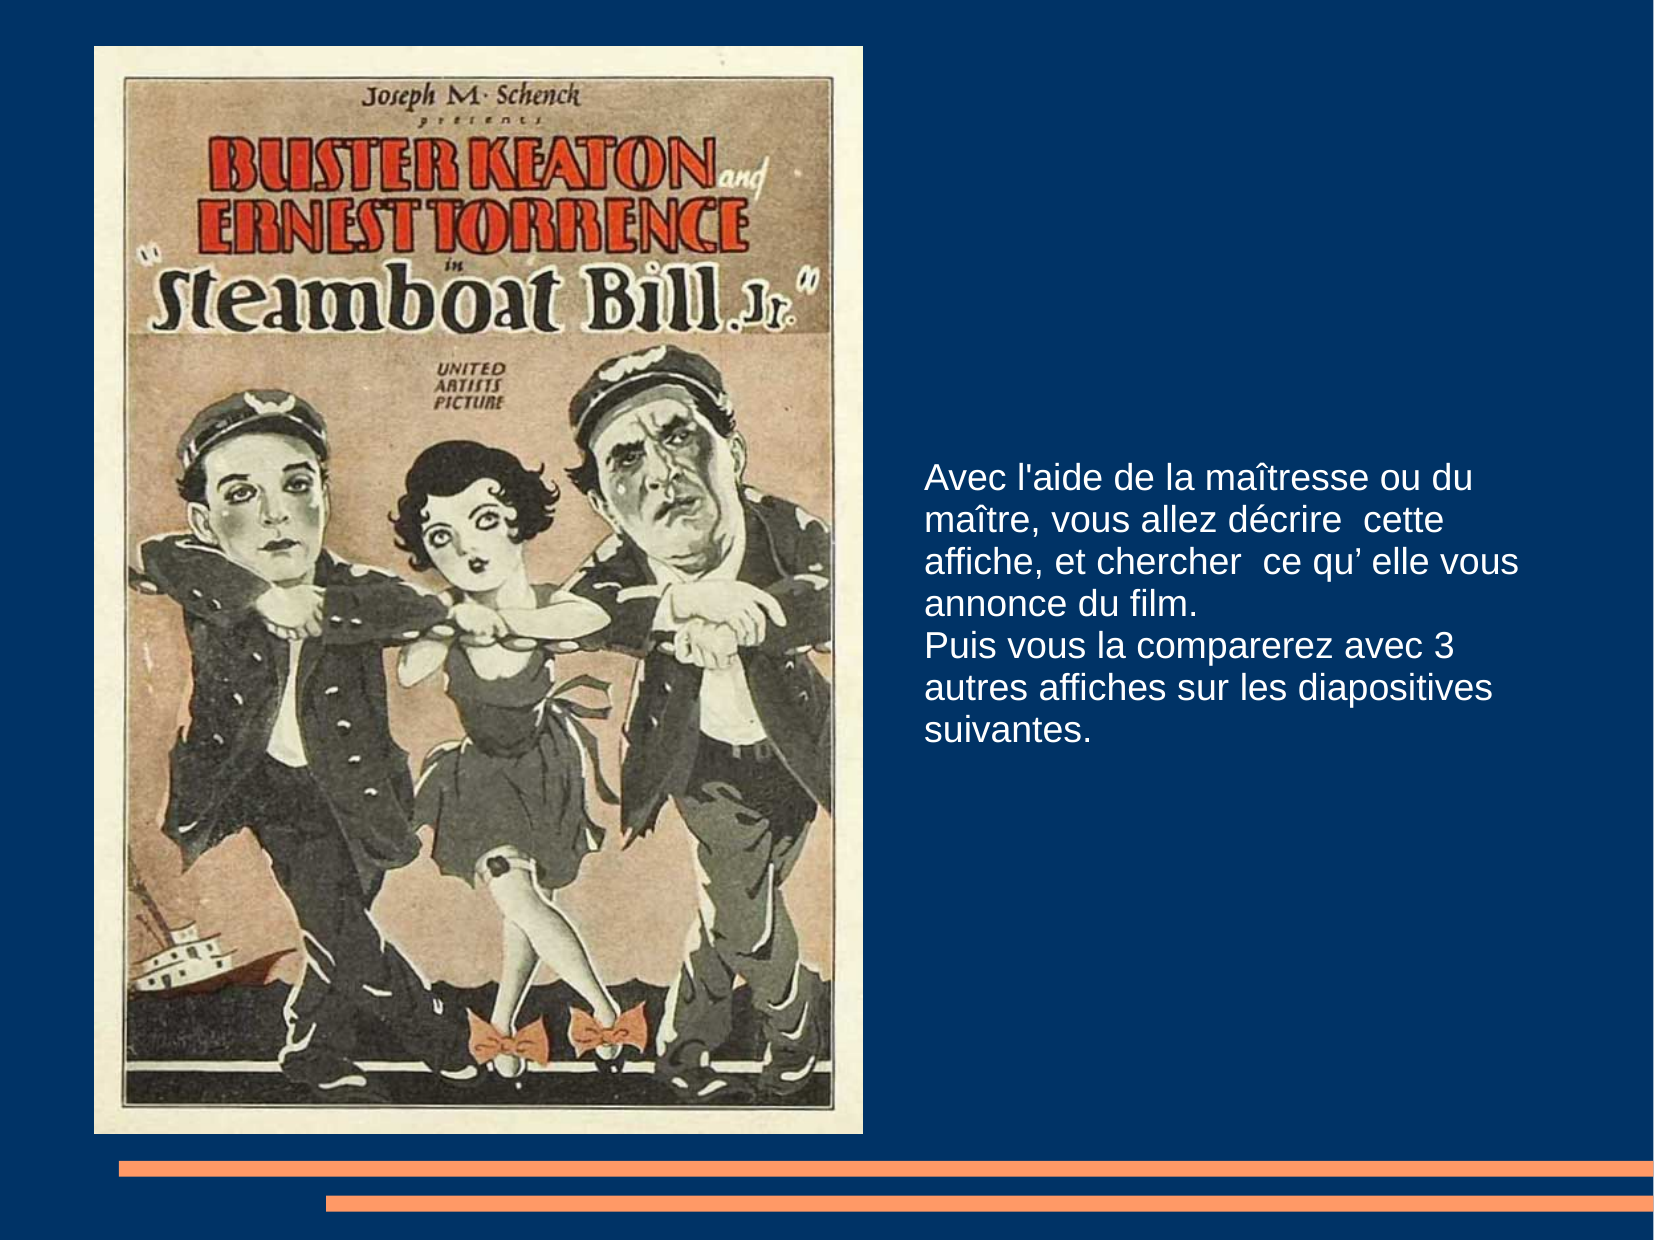

Avec l'aide de la maîtresse ou du maître, vous allez décrire cette affiche, et chercher ce qu’ elle vous annonce du film.
Puis vous la comparerez avec 3 autres affiches sur les diapositives suivantes.